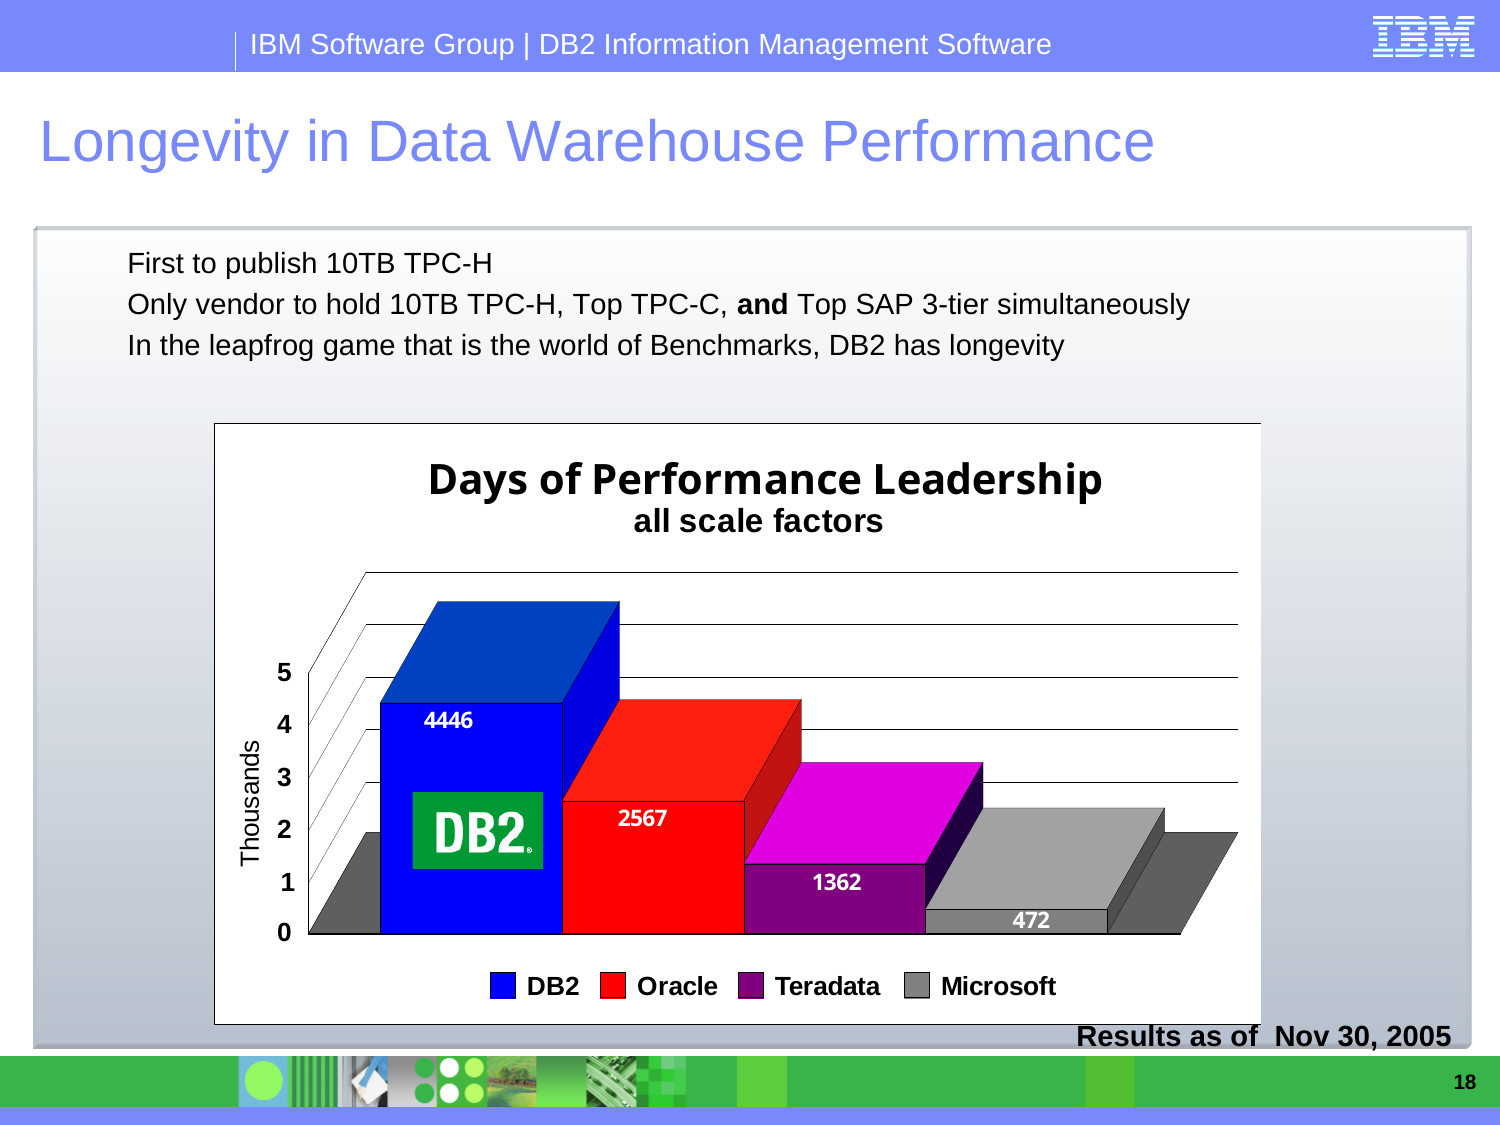

# Longevity in Data Warehouse Performance
First to publish 10TB TPC-H
Only vendor to hold 10TB TPC-H, Top TPC-C, and Top SAP 3-tier simultaneously
In the leapfrog game that is the world of Benchmarks, DB2 has longevity
Results as of Nov 30, 2005
18